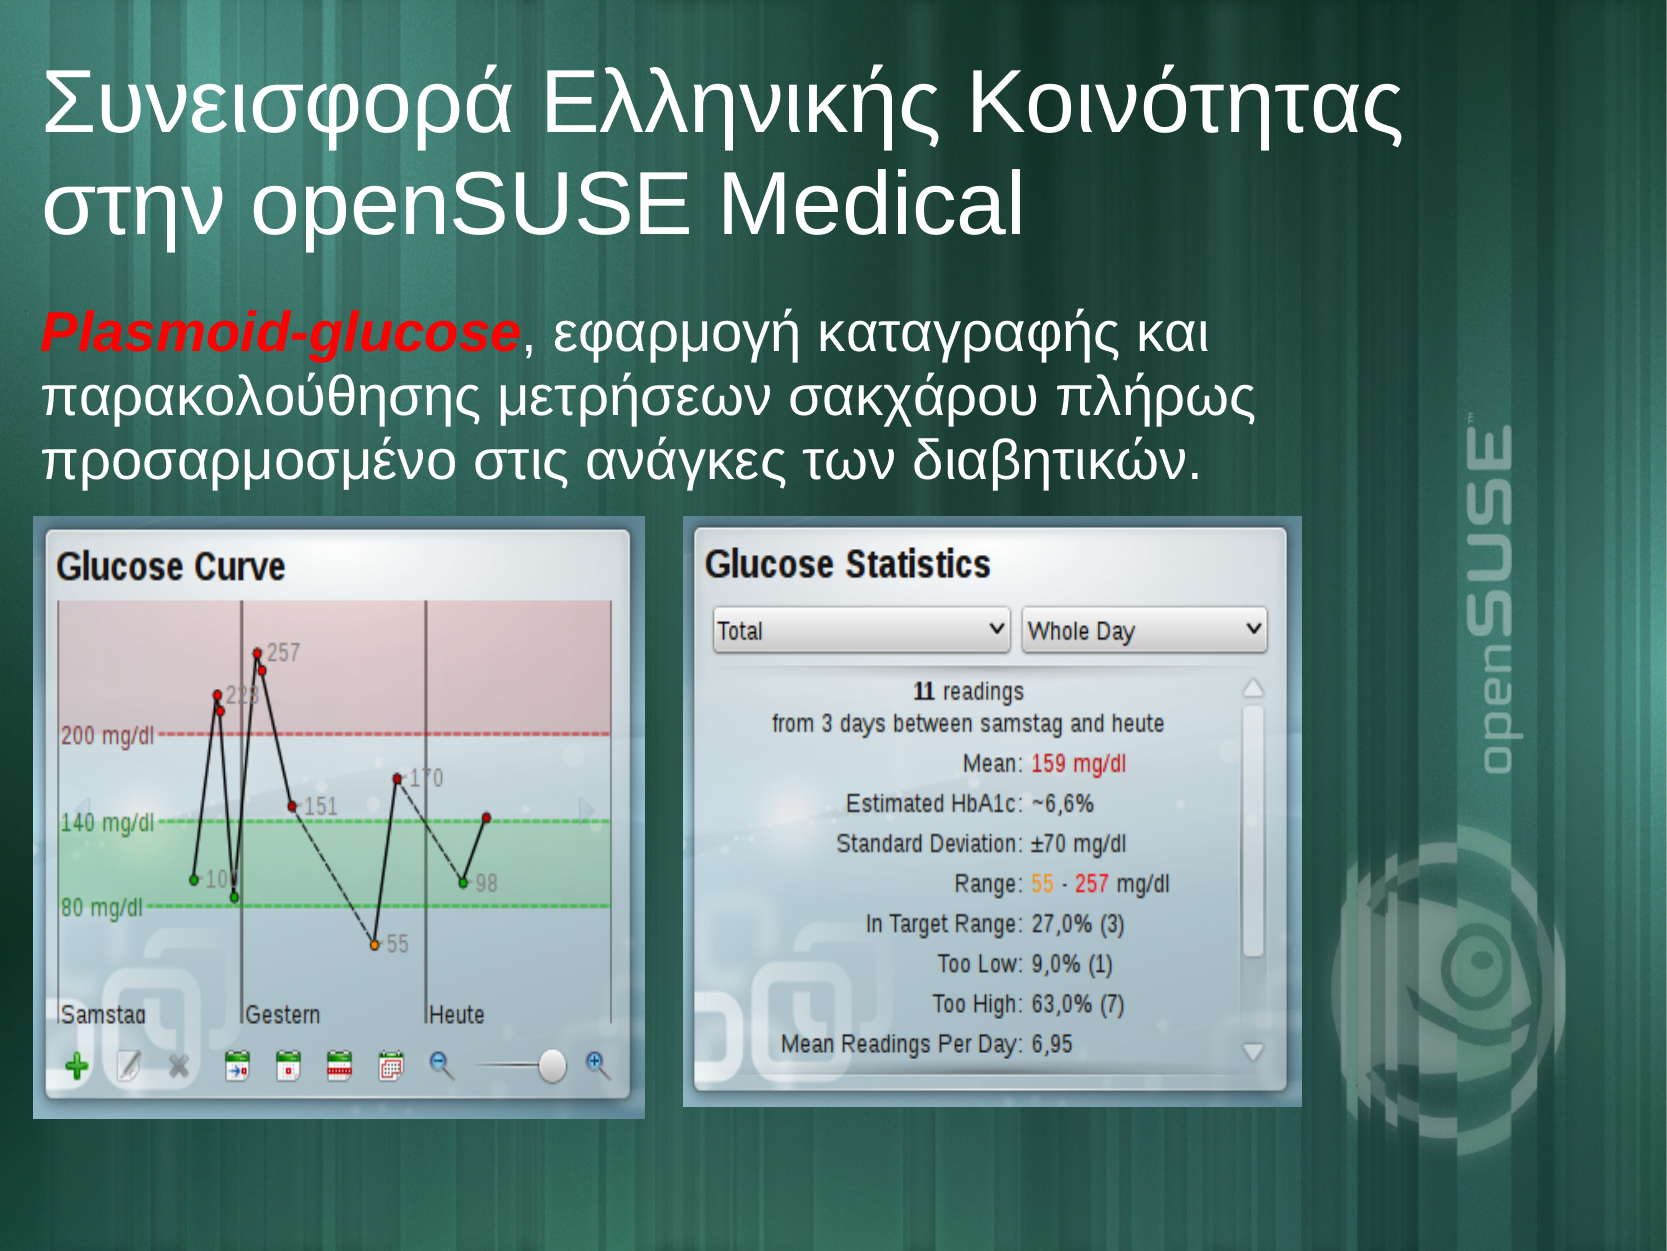

# Συνεισφορά Ελληνικής Κοινότητας  στην openSUSE Medical
Plasmoid-glucose, εφαρμογή καταγραφής και παρακολούθησης μετρήσεων σακχάρου πλήρως προσαρμοσμένο στις ανάγκες των διαβητικών.